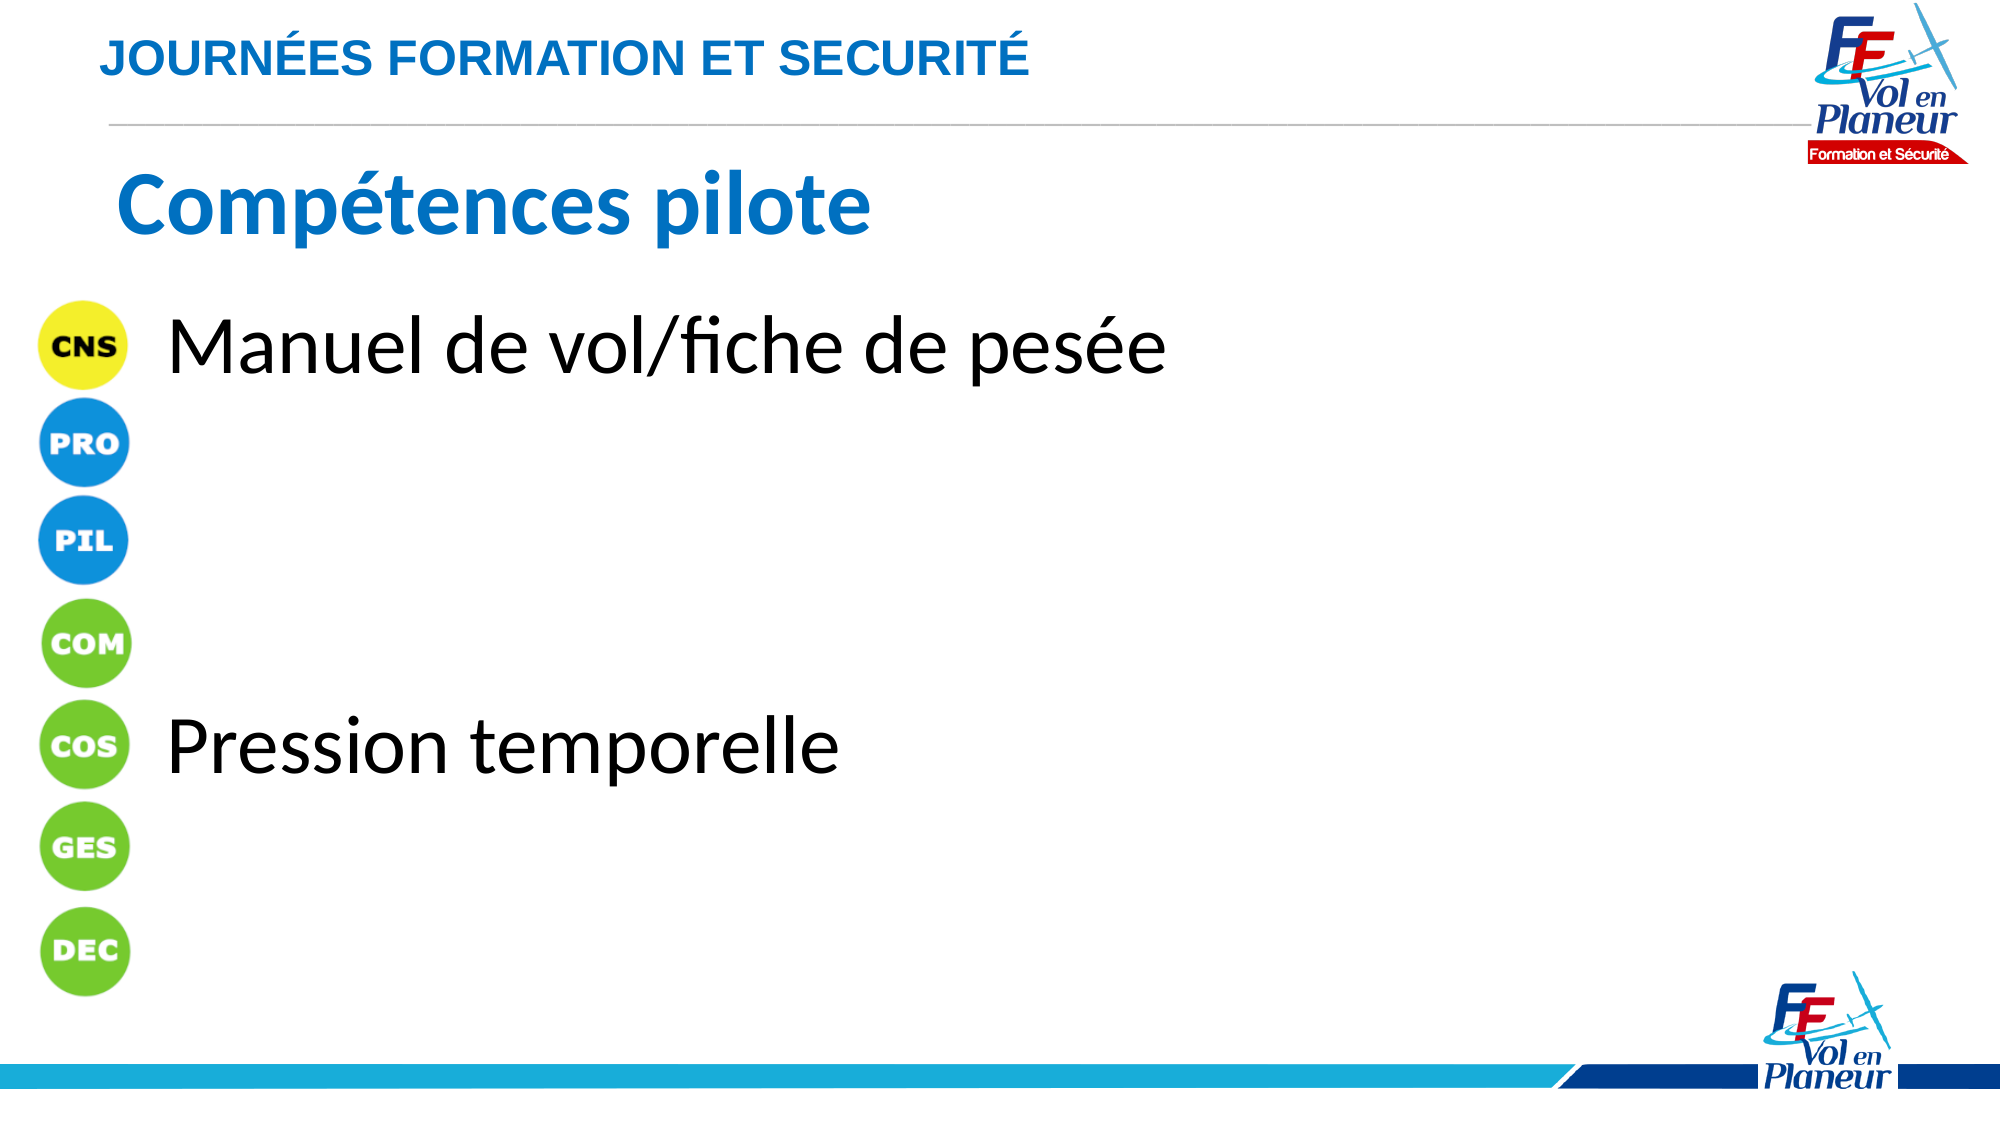

# JOURNÉES FORMATION ET SECURITÉ
Compétences pilote
Manuel de vol/fiche de pesée
Pression temporelle